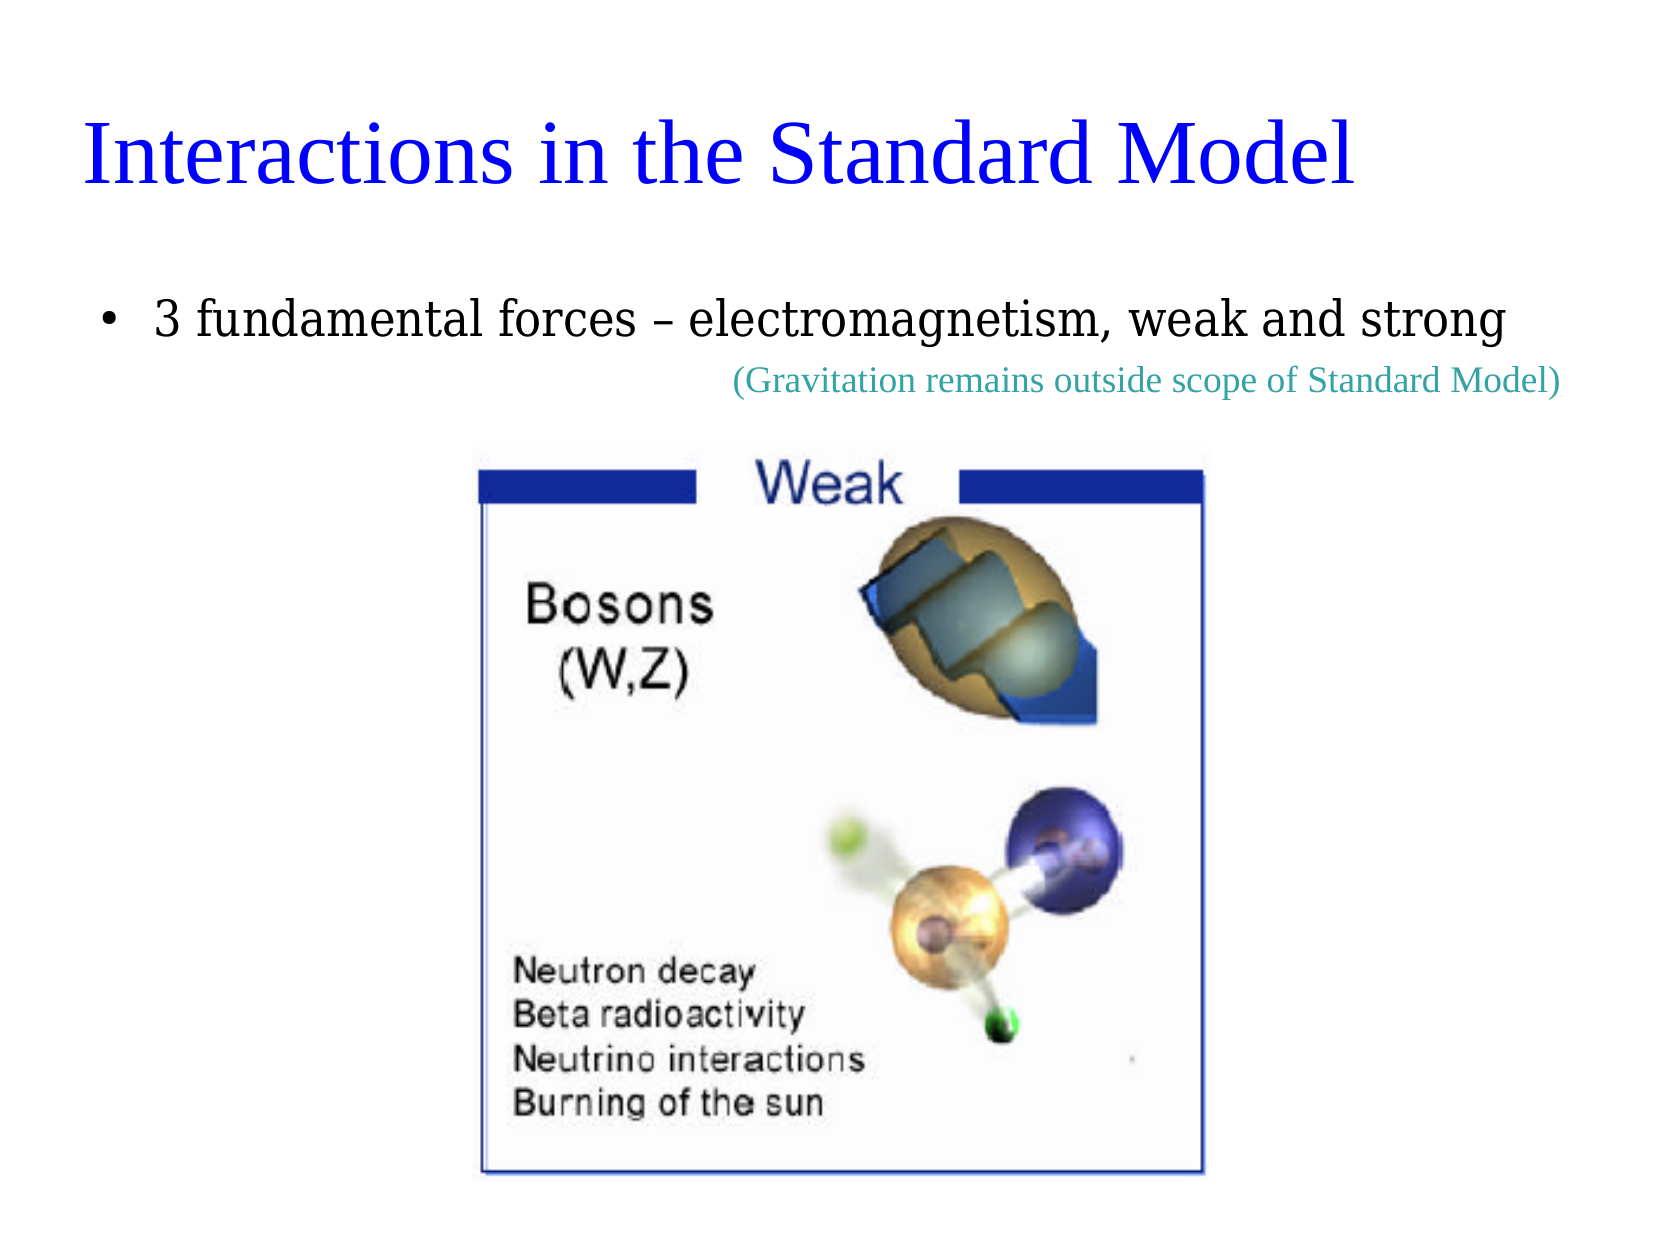

# Interactions in the Standard Model
3 fundamental forces – electromagnetism, weak and strong 								 (Gravitation remains outside scope of Standard Model)